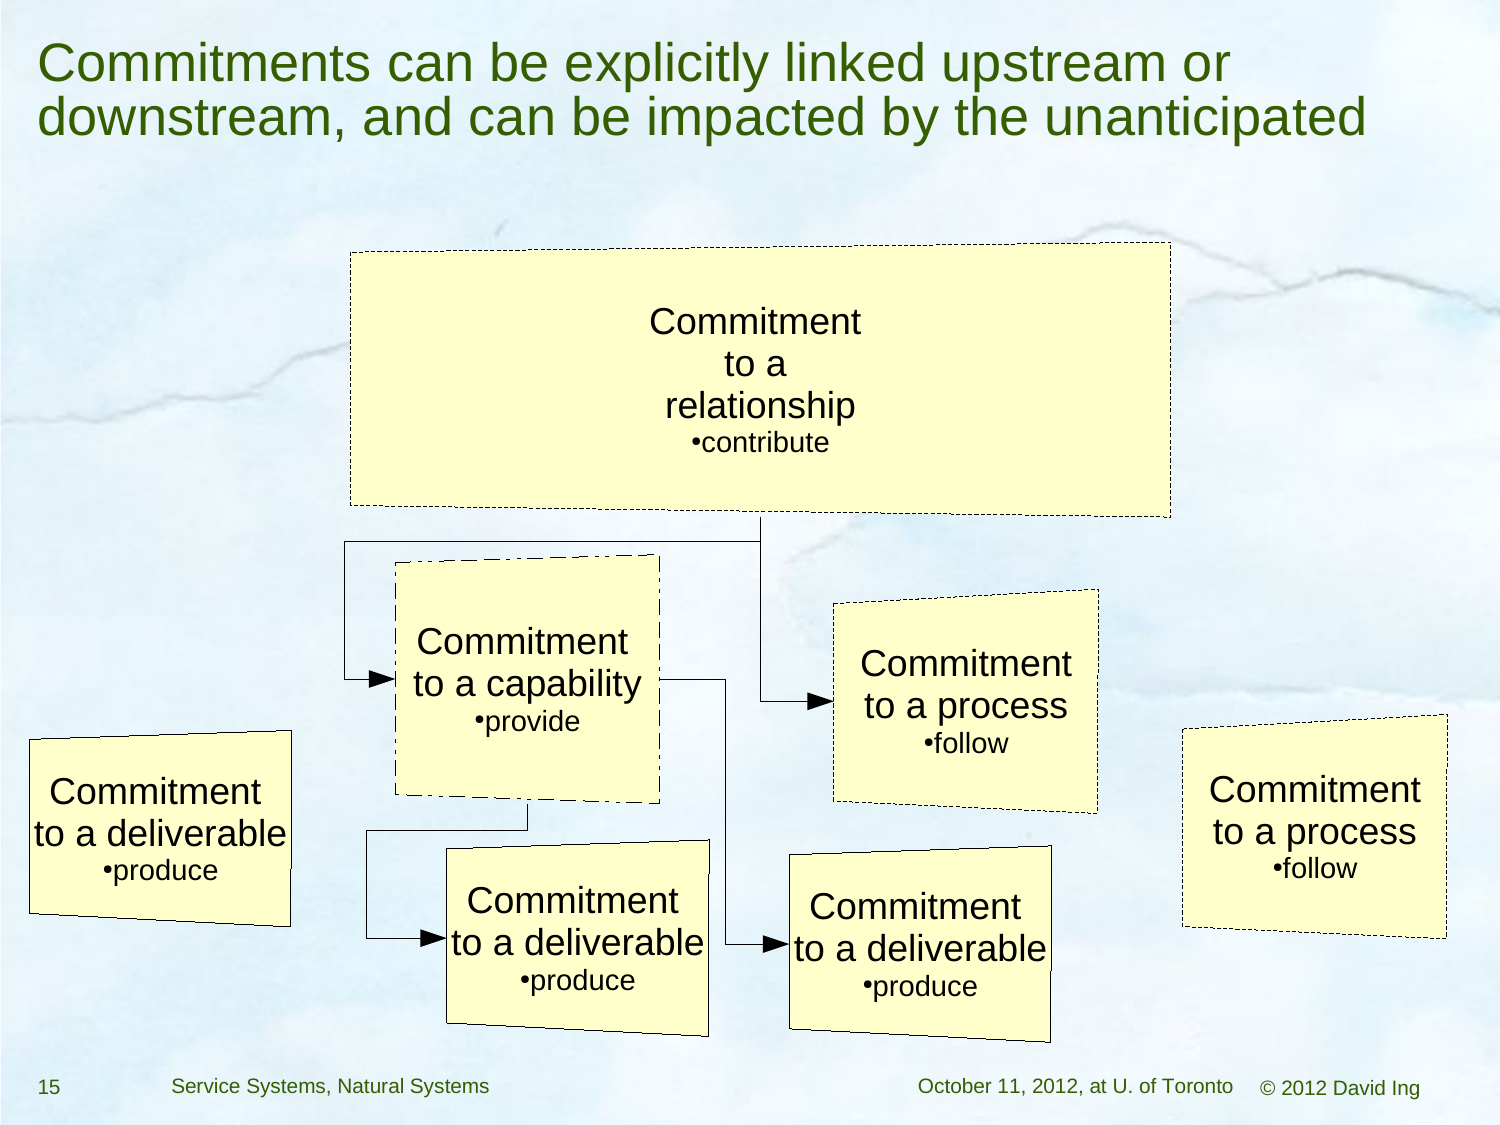

# Commitments can be explicitly linked upstream or downstream, and can be impacted by the unanticipated
Commitment
to a
relationship
contribute
Commitment
to a capability
provide
Commitment
to a process
follow
Commitment
to a process
follow
Commitment
to a deliverable
produce
Commitment
to a deliverable
produce
Commitment
to a deliverable
produce
Service Systems, Natural Systems
October 11, 2012, at U. of Toronto
15